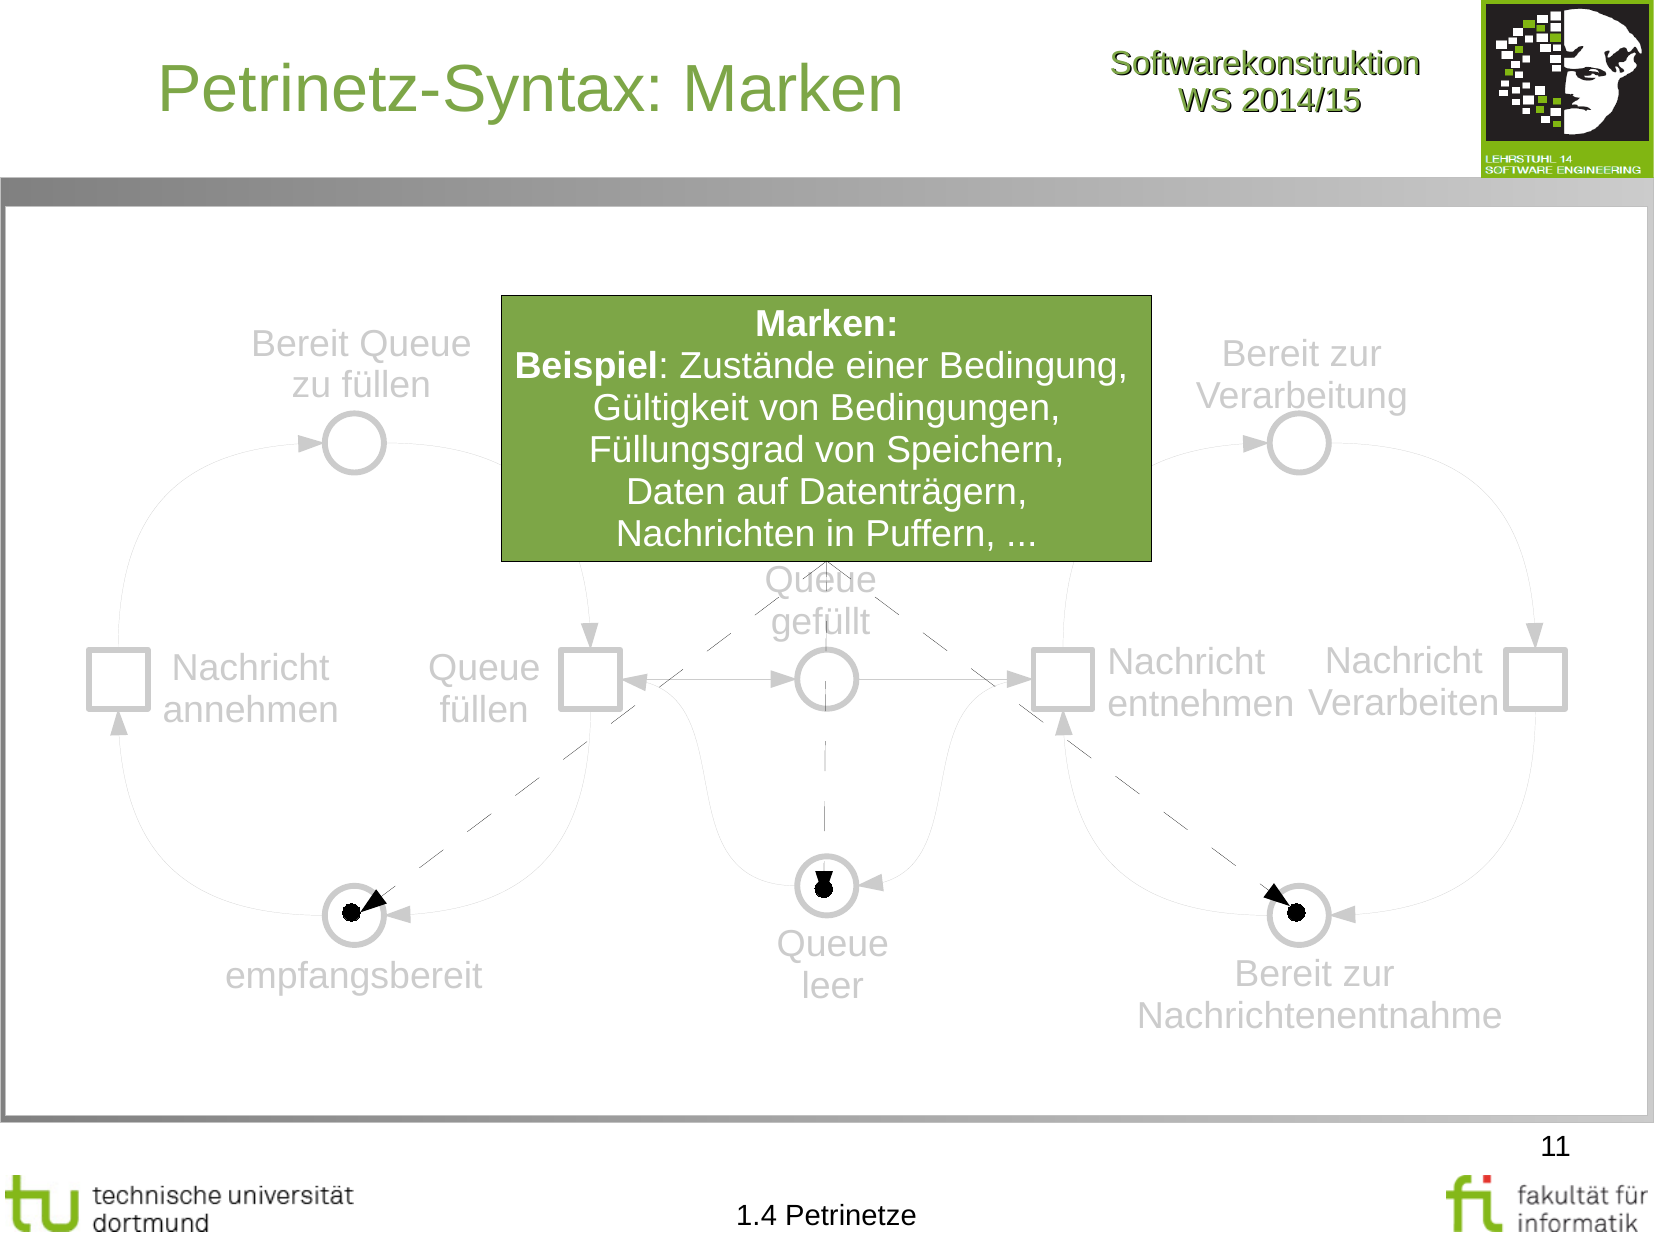

#
Petrinetz-Syntax: Marken
Marken:
Beispiel: Zustände einer Bedingung,
Gültigkeit von Bedingungen,
Füllungsgrad von Speichern,
Daten auf Datenträgern,
Nachrichten in Puffern, ...
Bereit Queue
zu füllen
Bereit zur
Verarbeitung
Queue
gefüllt
Nachricht
Verarbeiten
Nachricht
entnehmen
Nachricht
annehmen
Queue
füllen
Queue
leer
Bereit zur
Nachrichtenentnahme
empfangsbereit
11
1.4 Petrinetze